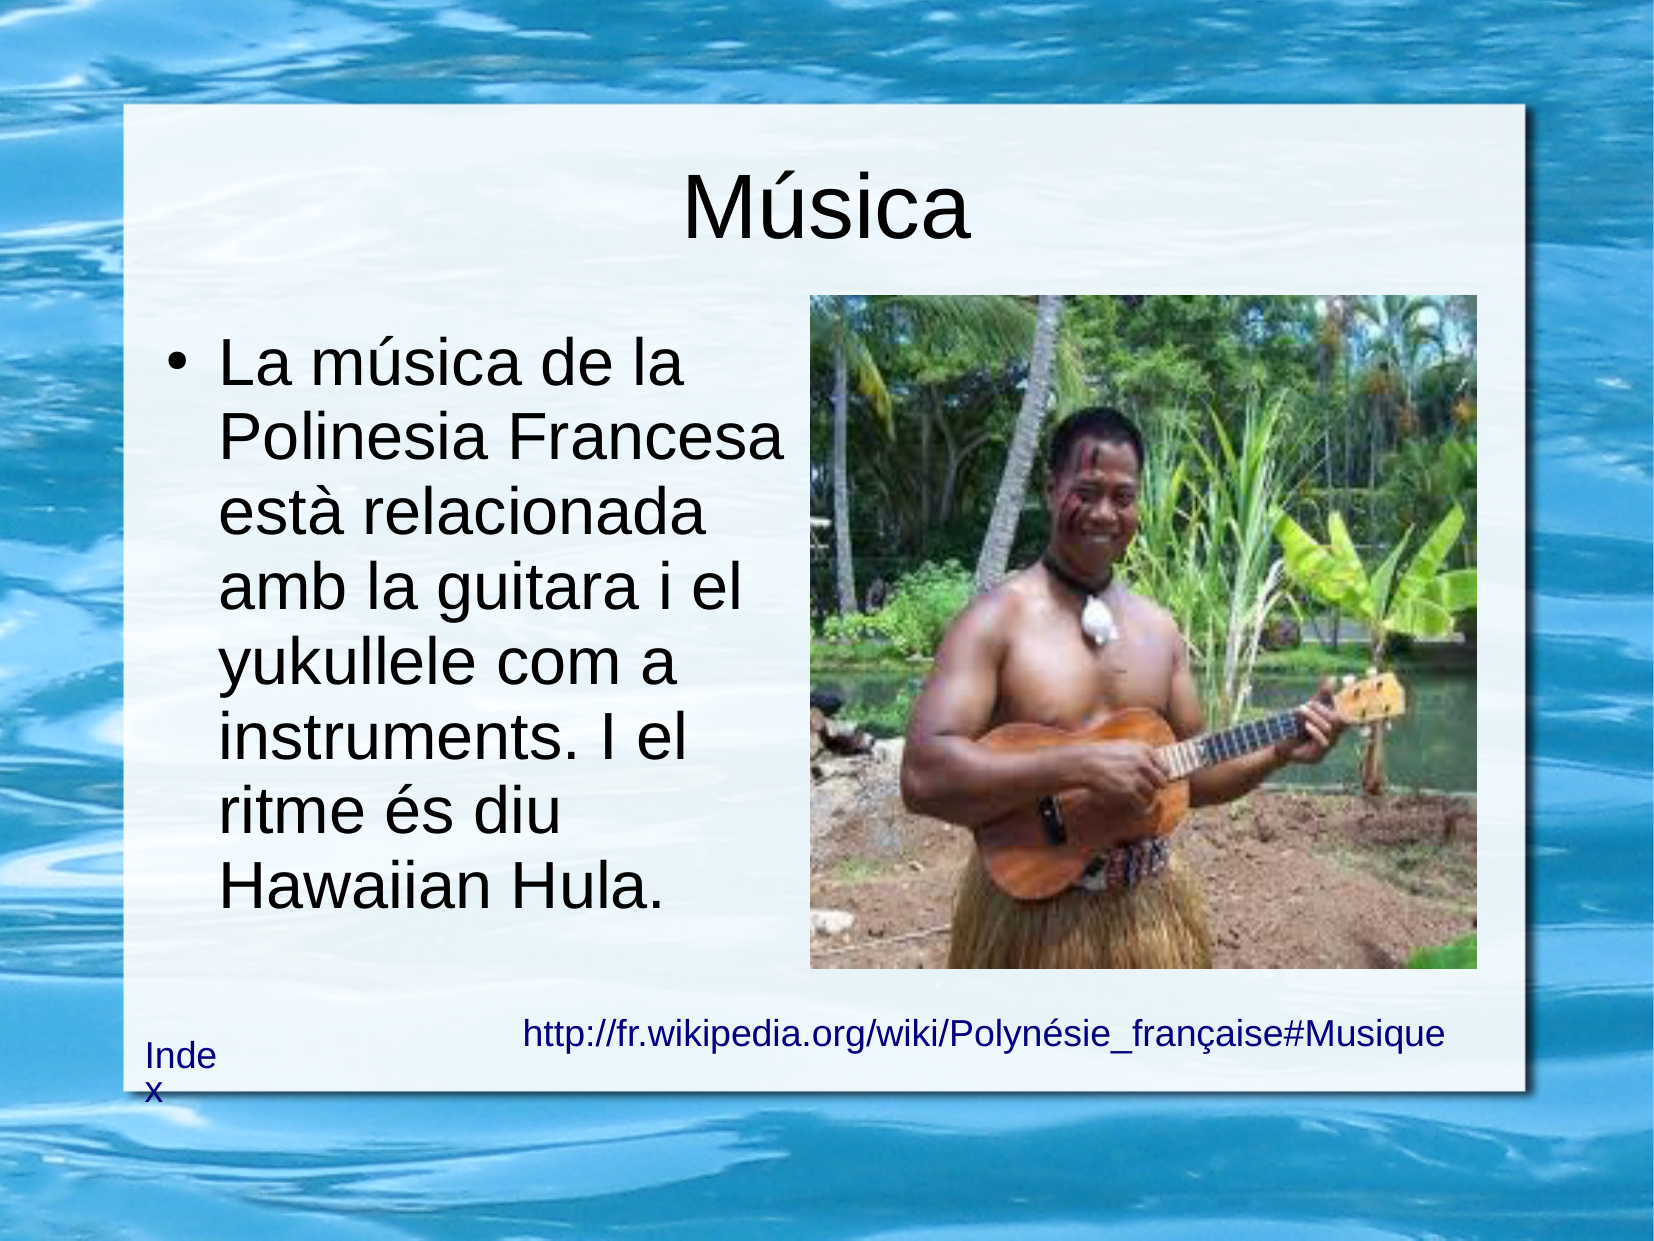

# Música
La música de la Polinesia Francesa està relacionada amb la guitara i el yukullele com a instruments. I el ritme és diu Hawaiian Hula.
http://fr.wikipedia.org/wiki/Polynésie_française#Musique
Index